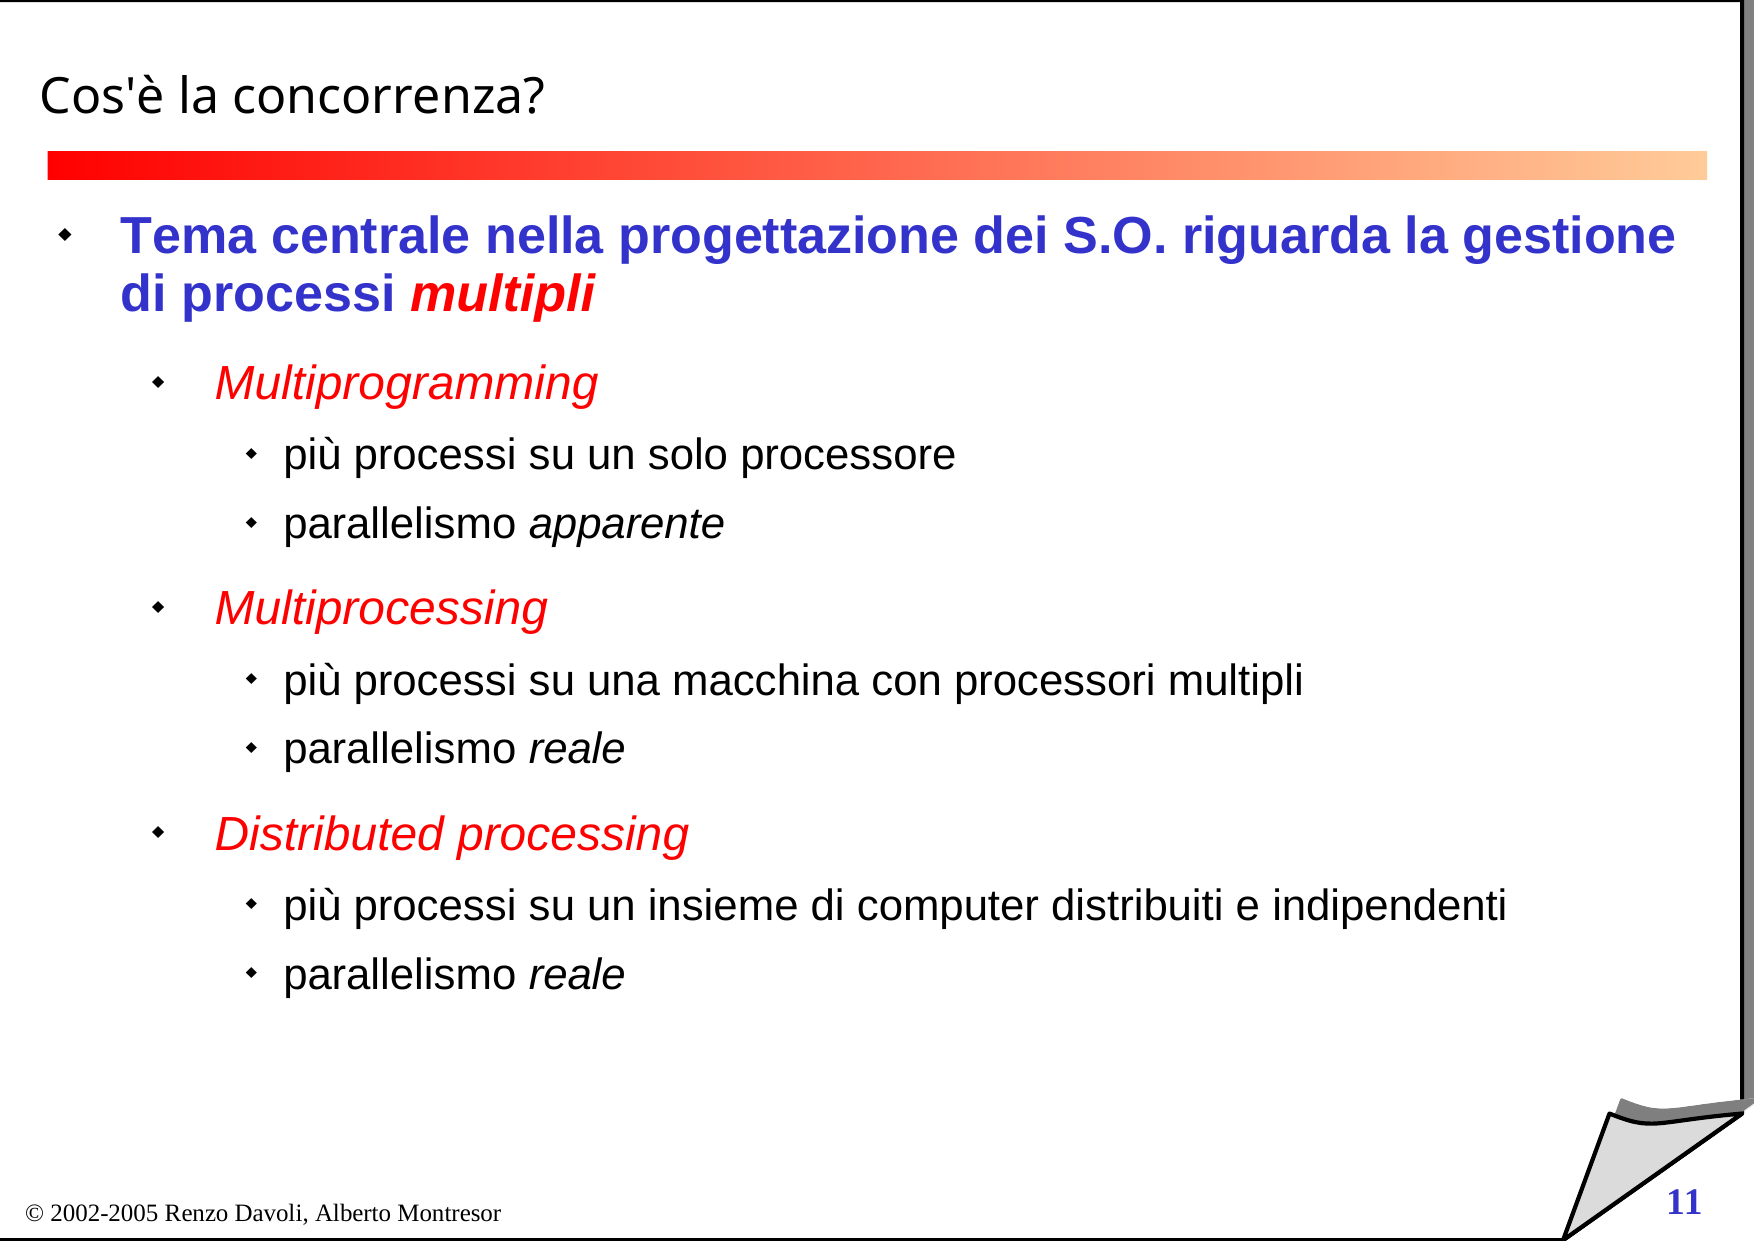

# Cos'è la concorrenza?
Tema centrale nella progettazione dei S.O. riguarda la gestione di processi multipli
Multiprogramming
più processi su un solo processore
parallelismo apparente
Multiprocessing
più processi su una macchina con processori multipli
parallelismo reale
Distributed processing
più processi su un insieme di computer distribuiti e indipendenti
parallelismo reale